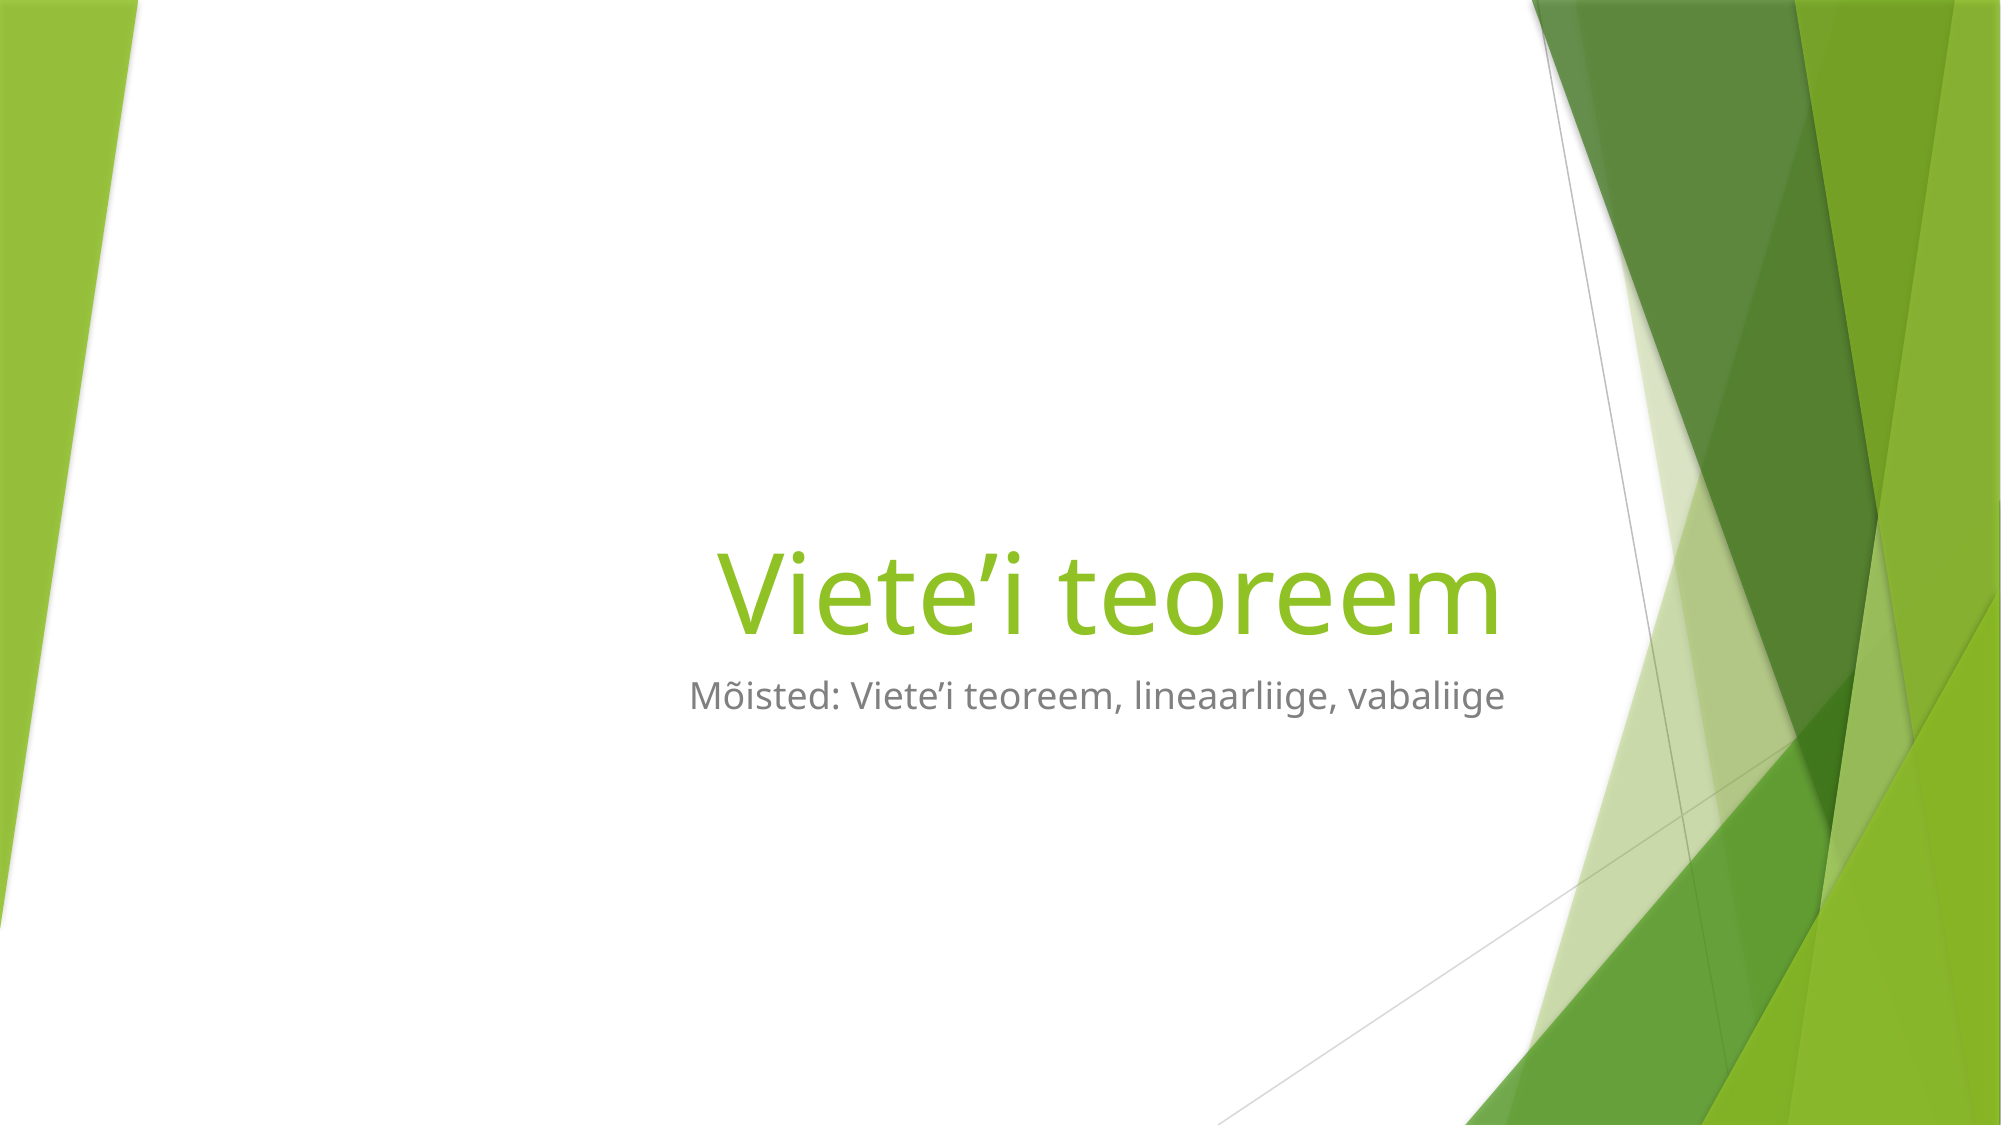

# Viete’i teoreem
Mõisted: Viete’i teoreem, lineaarliige, vabaliige